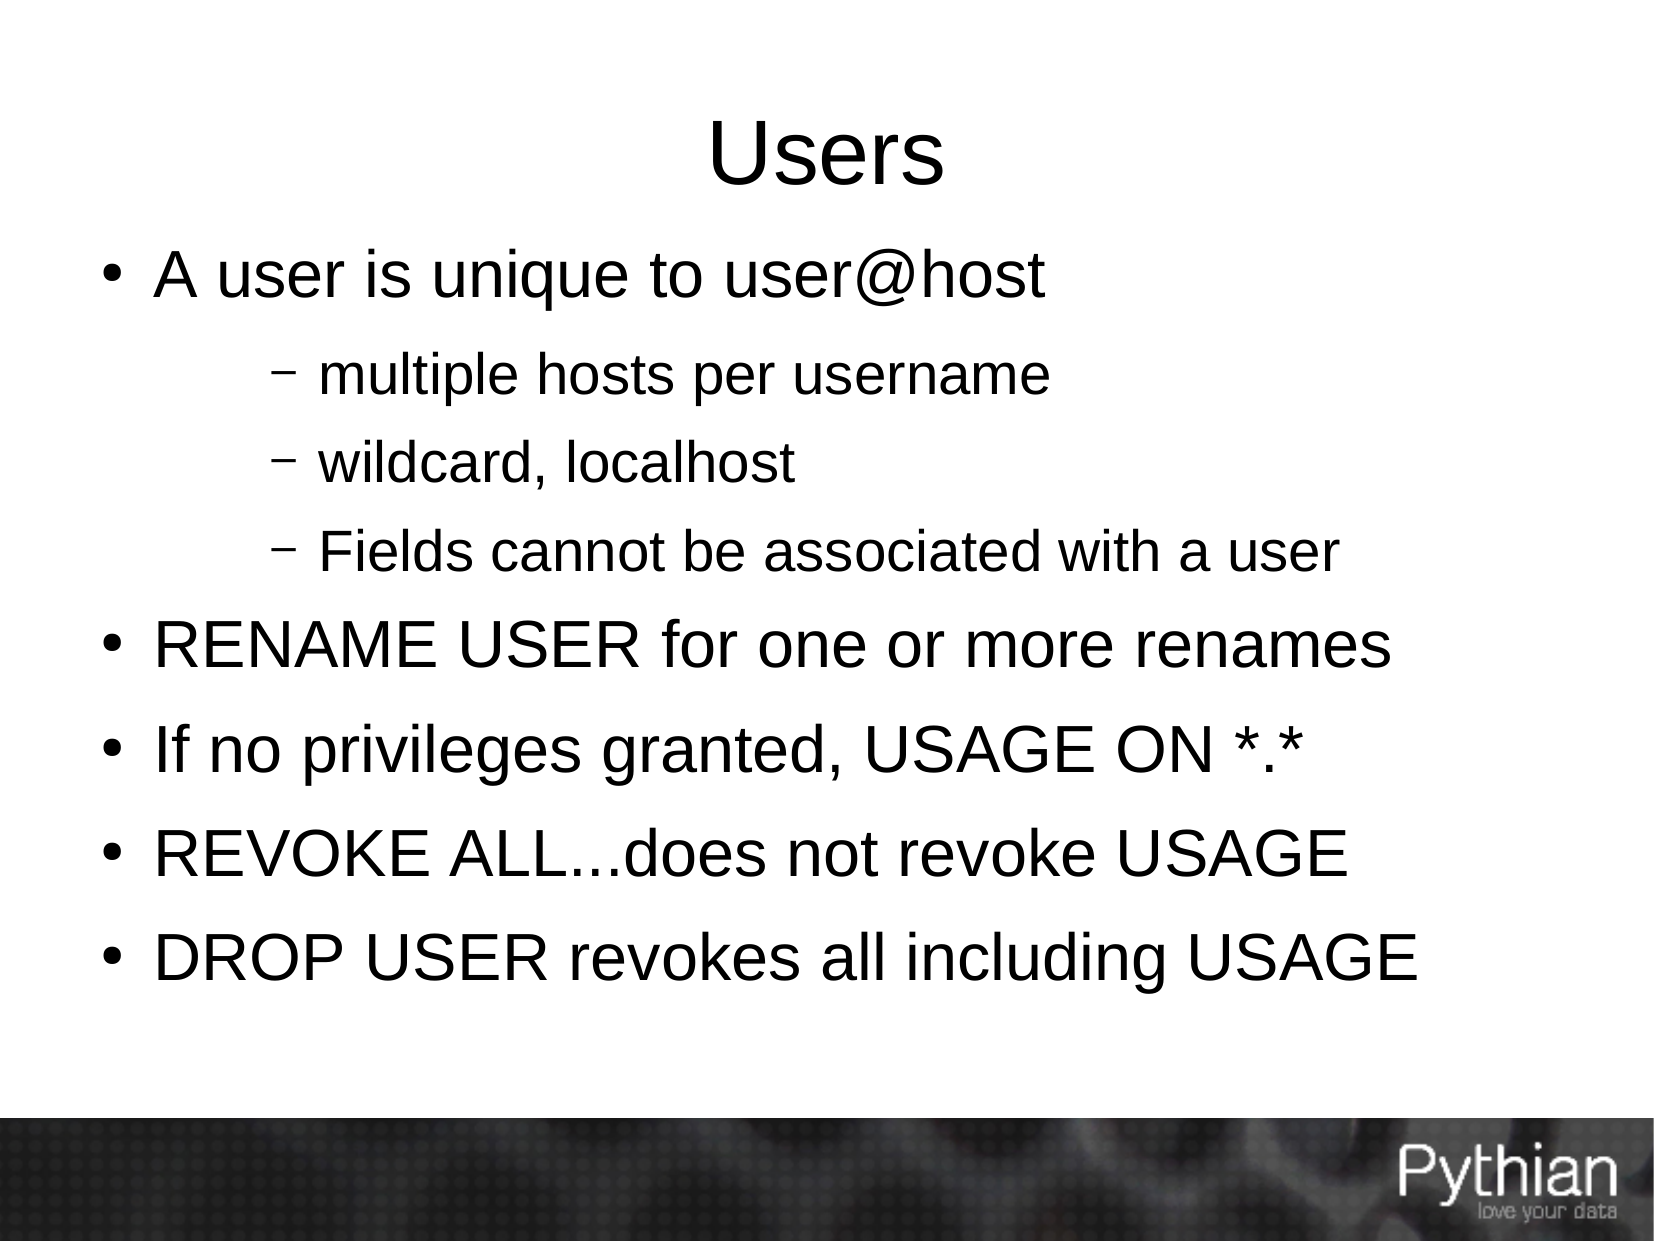

# Users
A user is unique to user@host
multiple hosts per username
wildcard, localhost
Fields cannot be associated with a user
RENAME USER for one or more renames
If no privileges granted, USAGE ON *.*
REVOKE ALL...does not revoke USAGE
DROP USER revokes all including USAGE